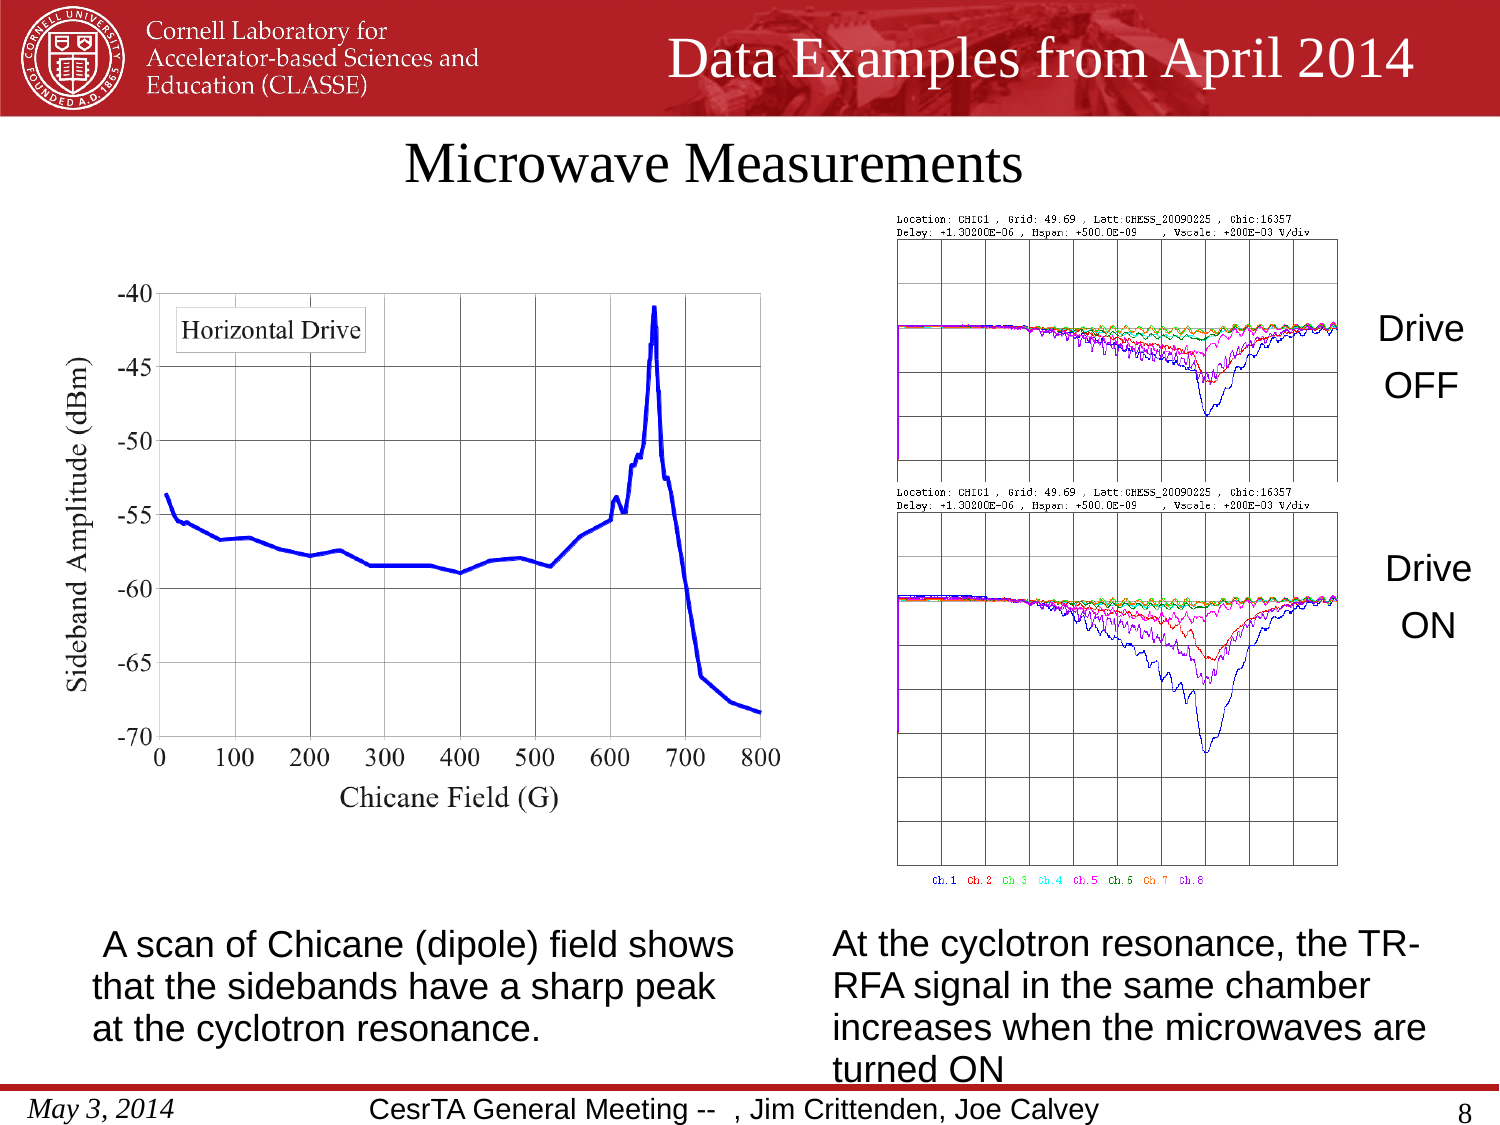

Data Examples from April 2014
#
Microwave Measurements
Drive
OFF
Drive
ON
At the cyclotron resonance, the TR-RFA signal in the same chamber increases when the microwaves are turned ON
 A scan of Chicane (dipole) field shows that the sidebands have a sharp peak at the cyclotron resonance.
May 3, 2014